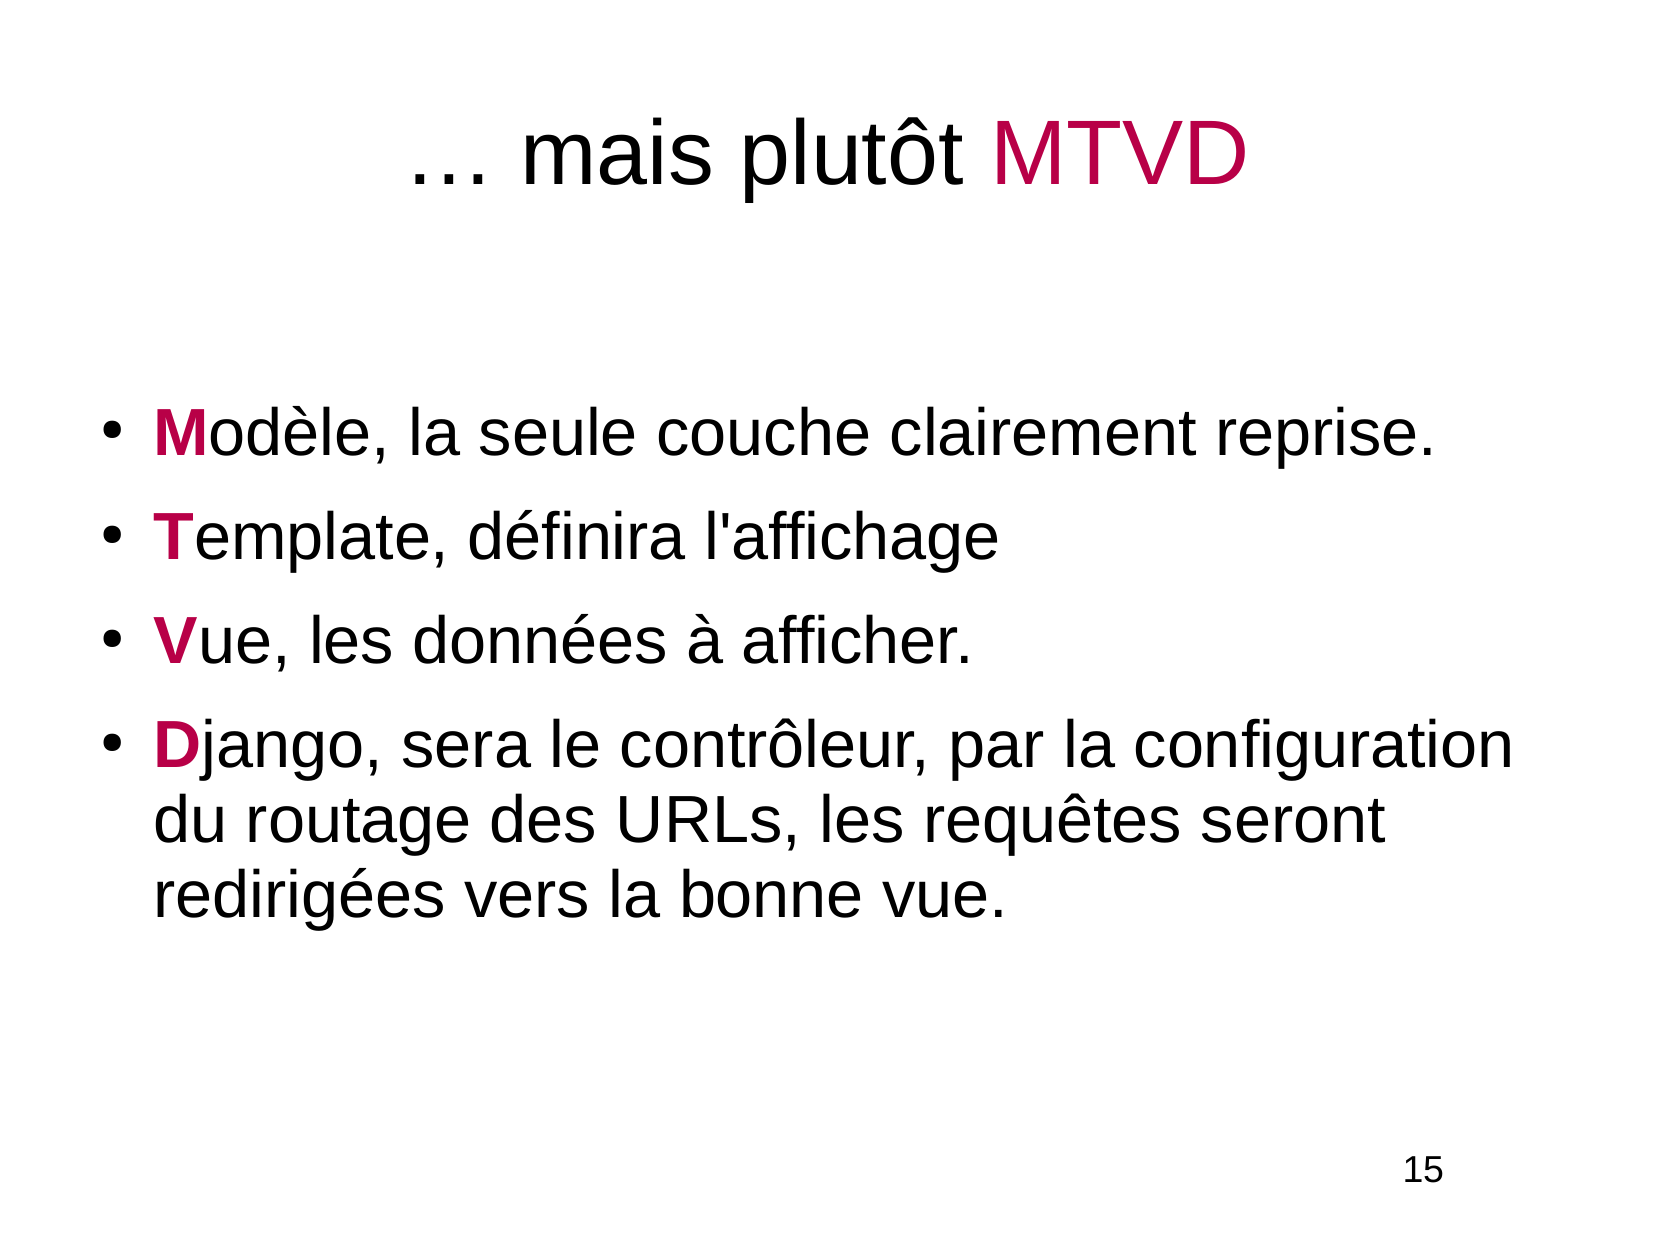

# … mais plutôt MTVD
Modèle, la seule couche clairement reprise.
Template, définira l'affichage
Vue, les données à afficher.
Django, sera le contrôleur, par la configuration du routage des URLs, les requêtes seront redirigées vers la bonne vue.